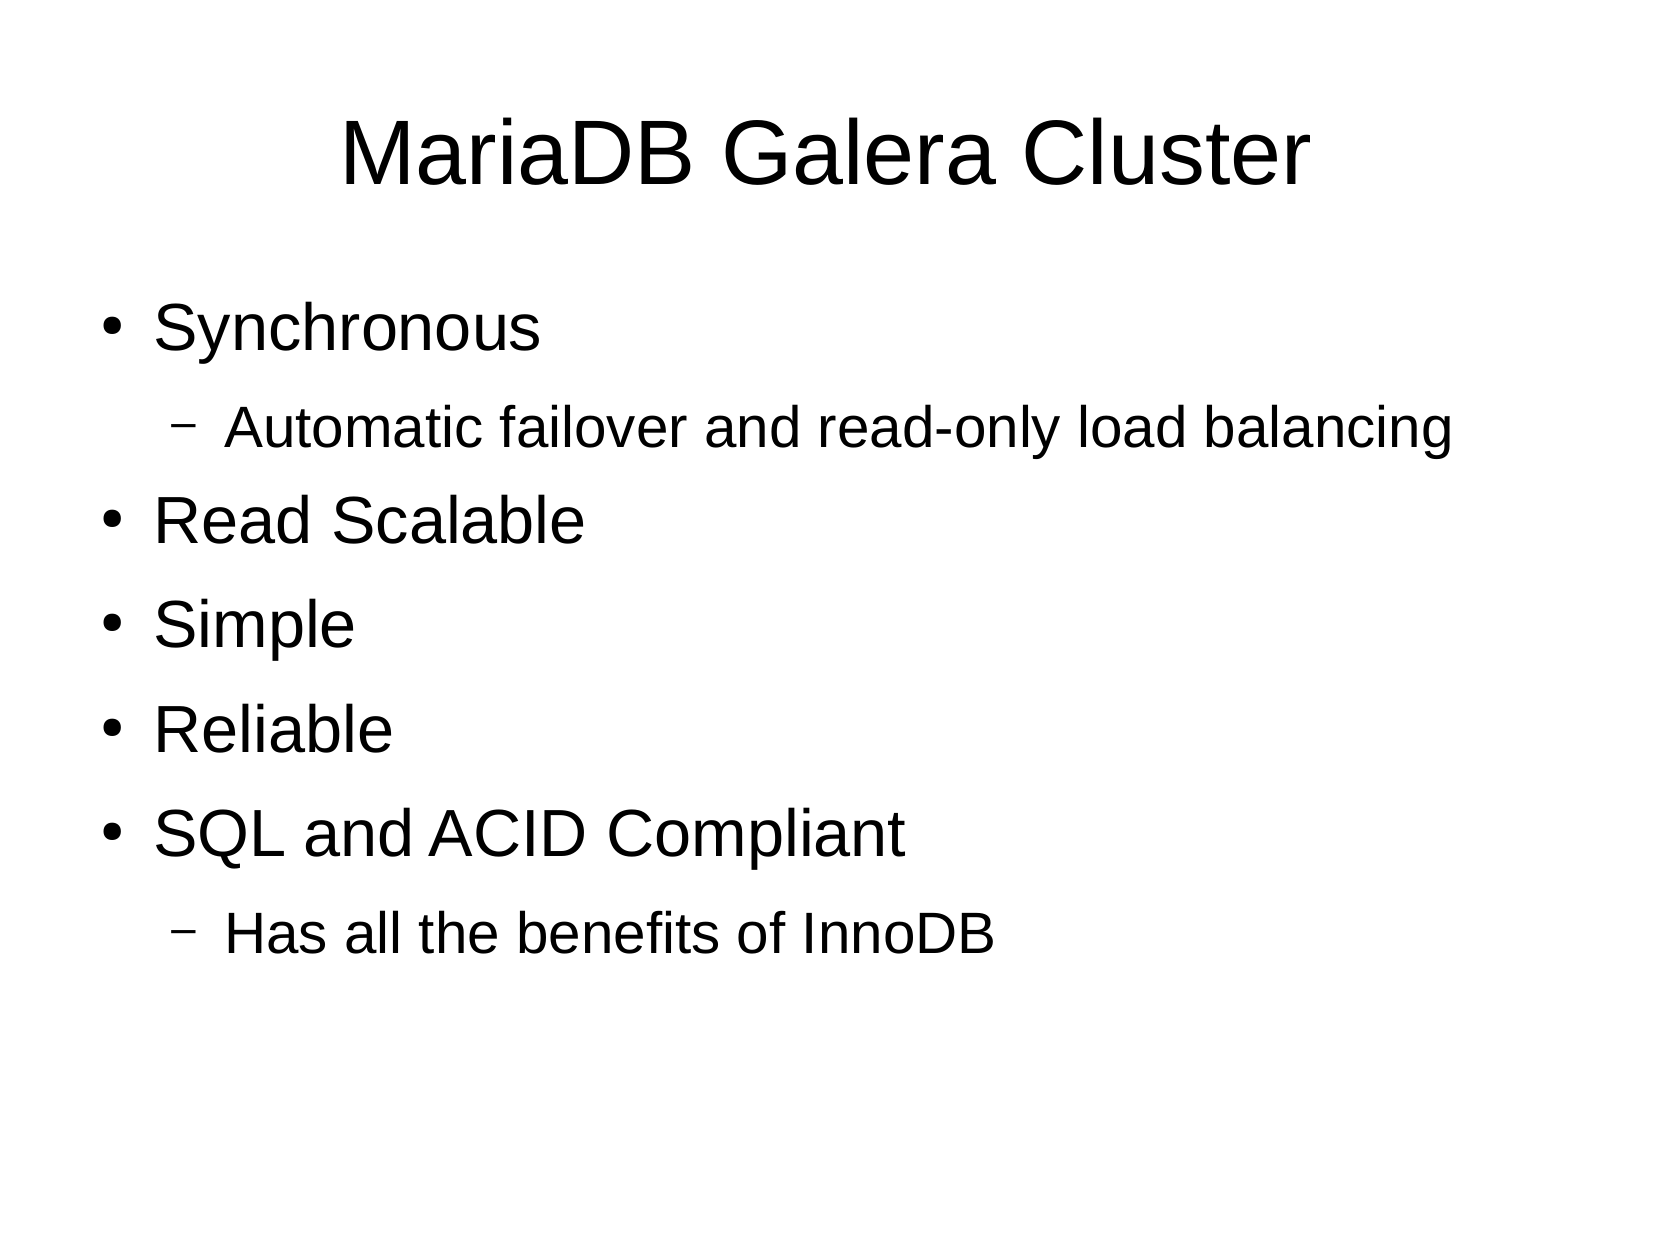

# MariaDB Galera Cluster
Synchronous
Automatic failover and read-only load balancing
Read Scalable
Simple
Reliable
SQL and ACID Compliant
Has all the benefits of InnoDB